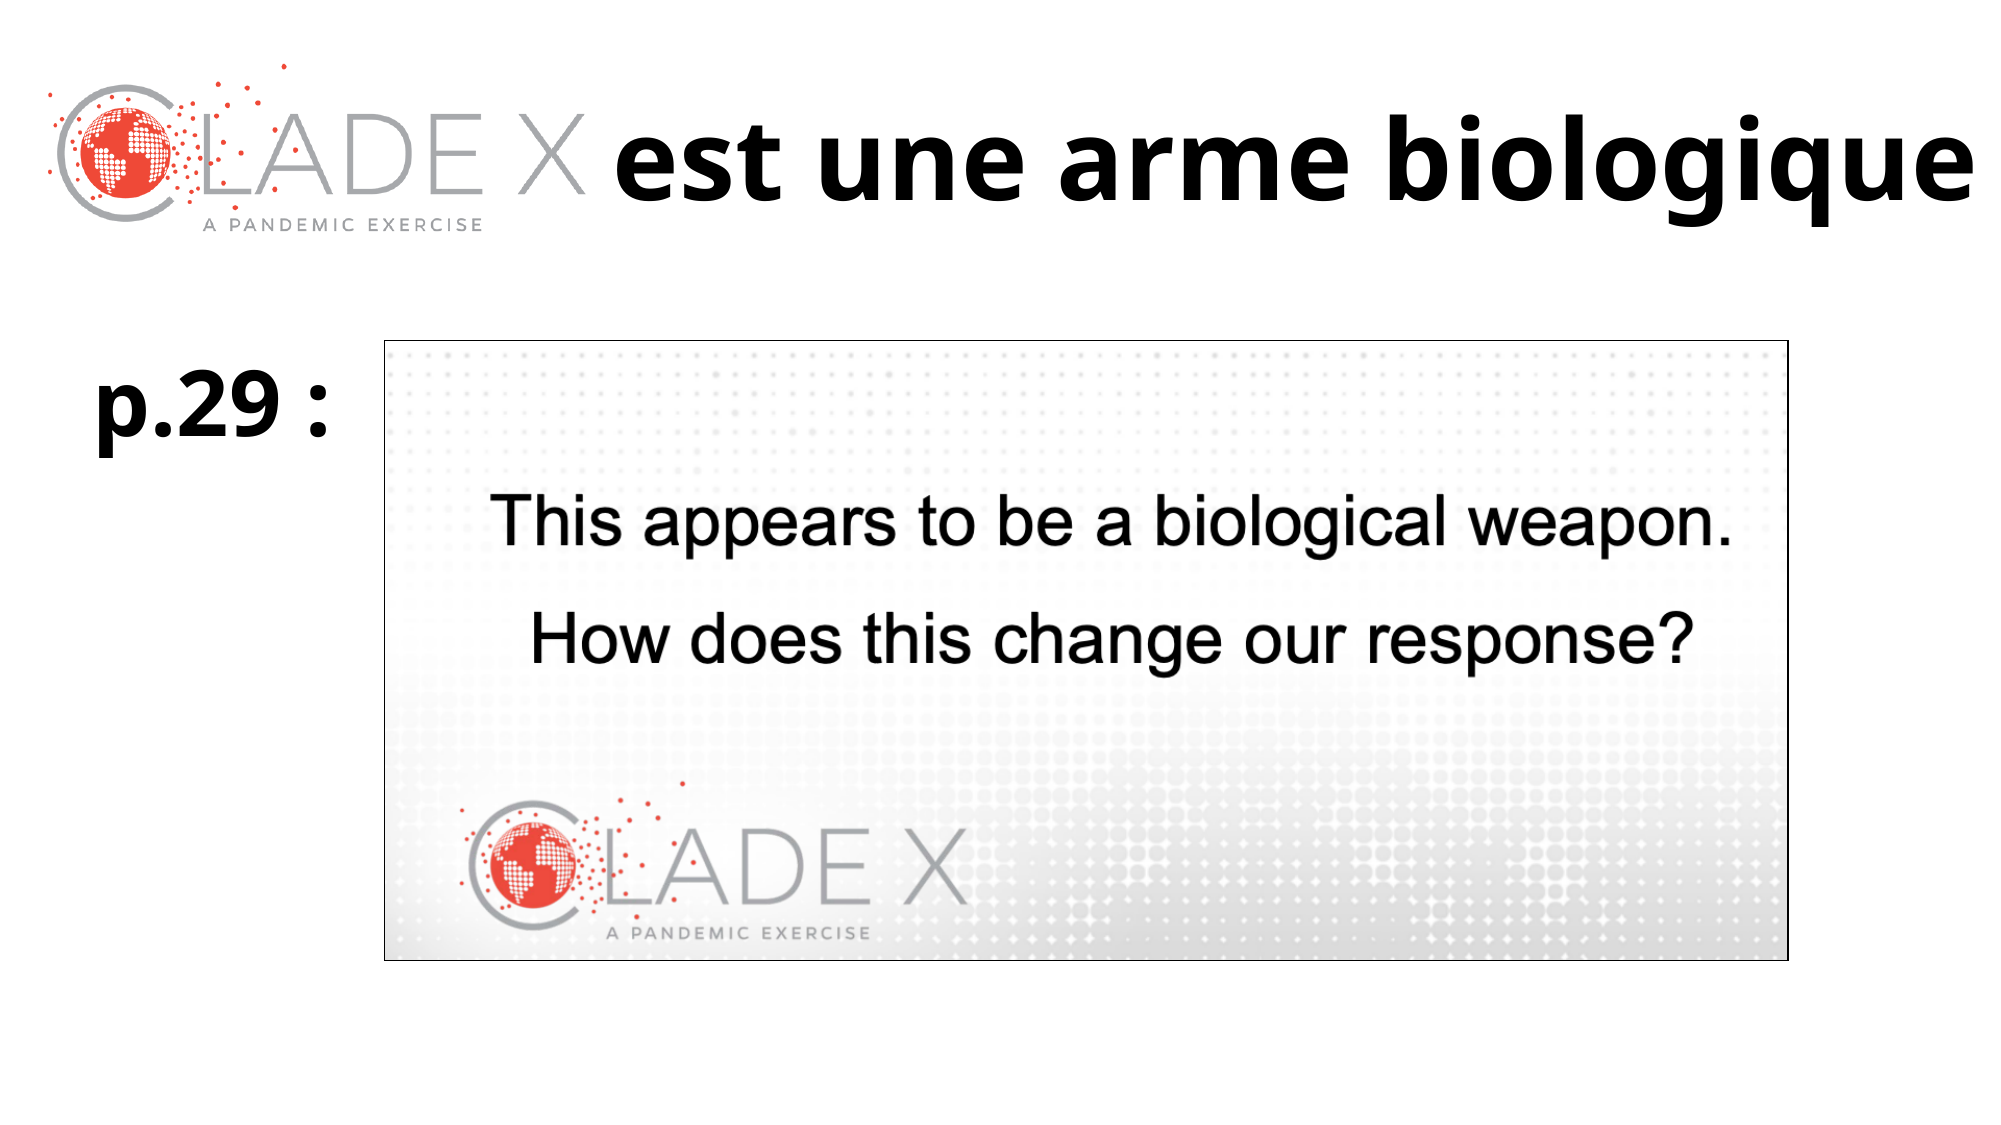

est une arme biologique
# p.29 :